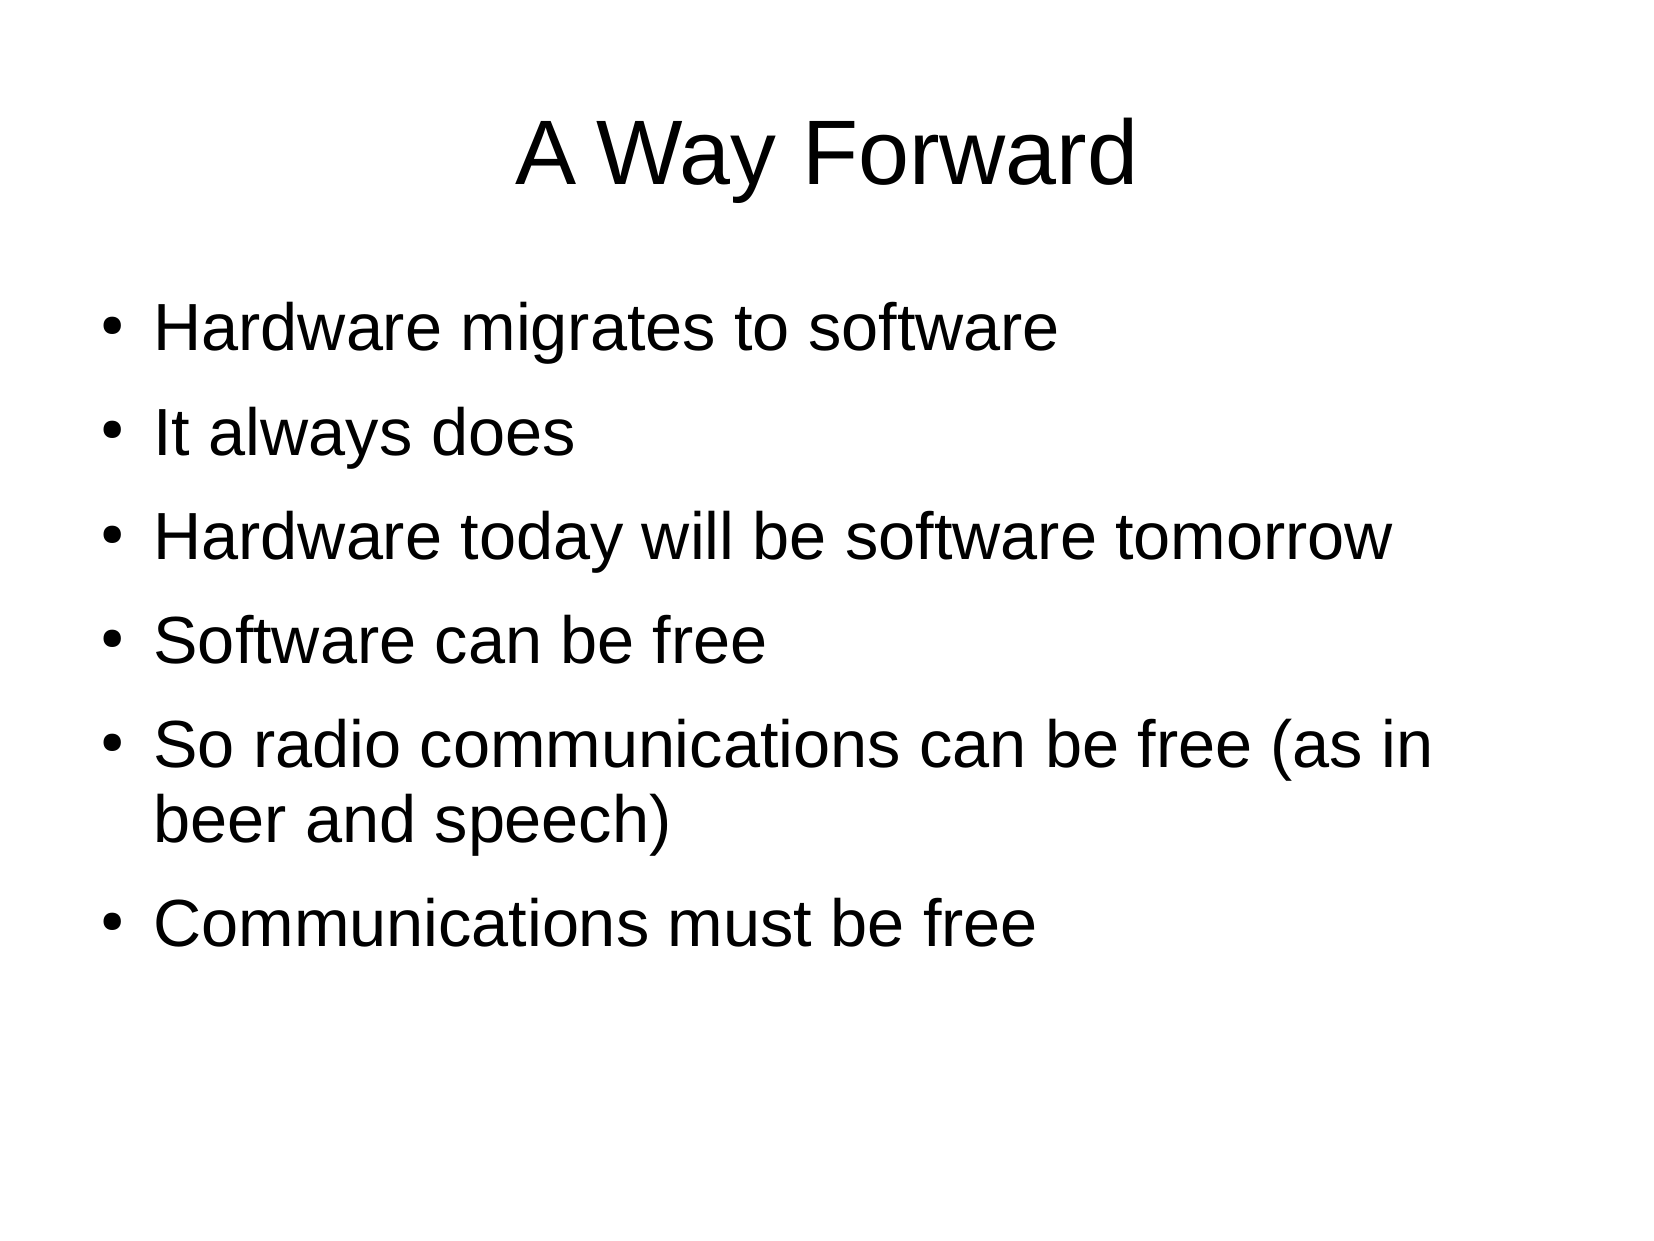

# A Way Forward
Hardware migrates to software
It always does
Hardware today will be software tomorrow
Software can be free
So radio communications can be free (as in beer and speech)
Communications must be free